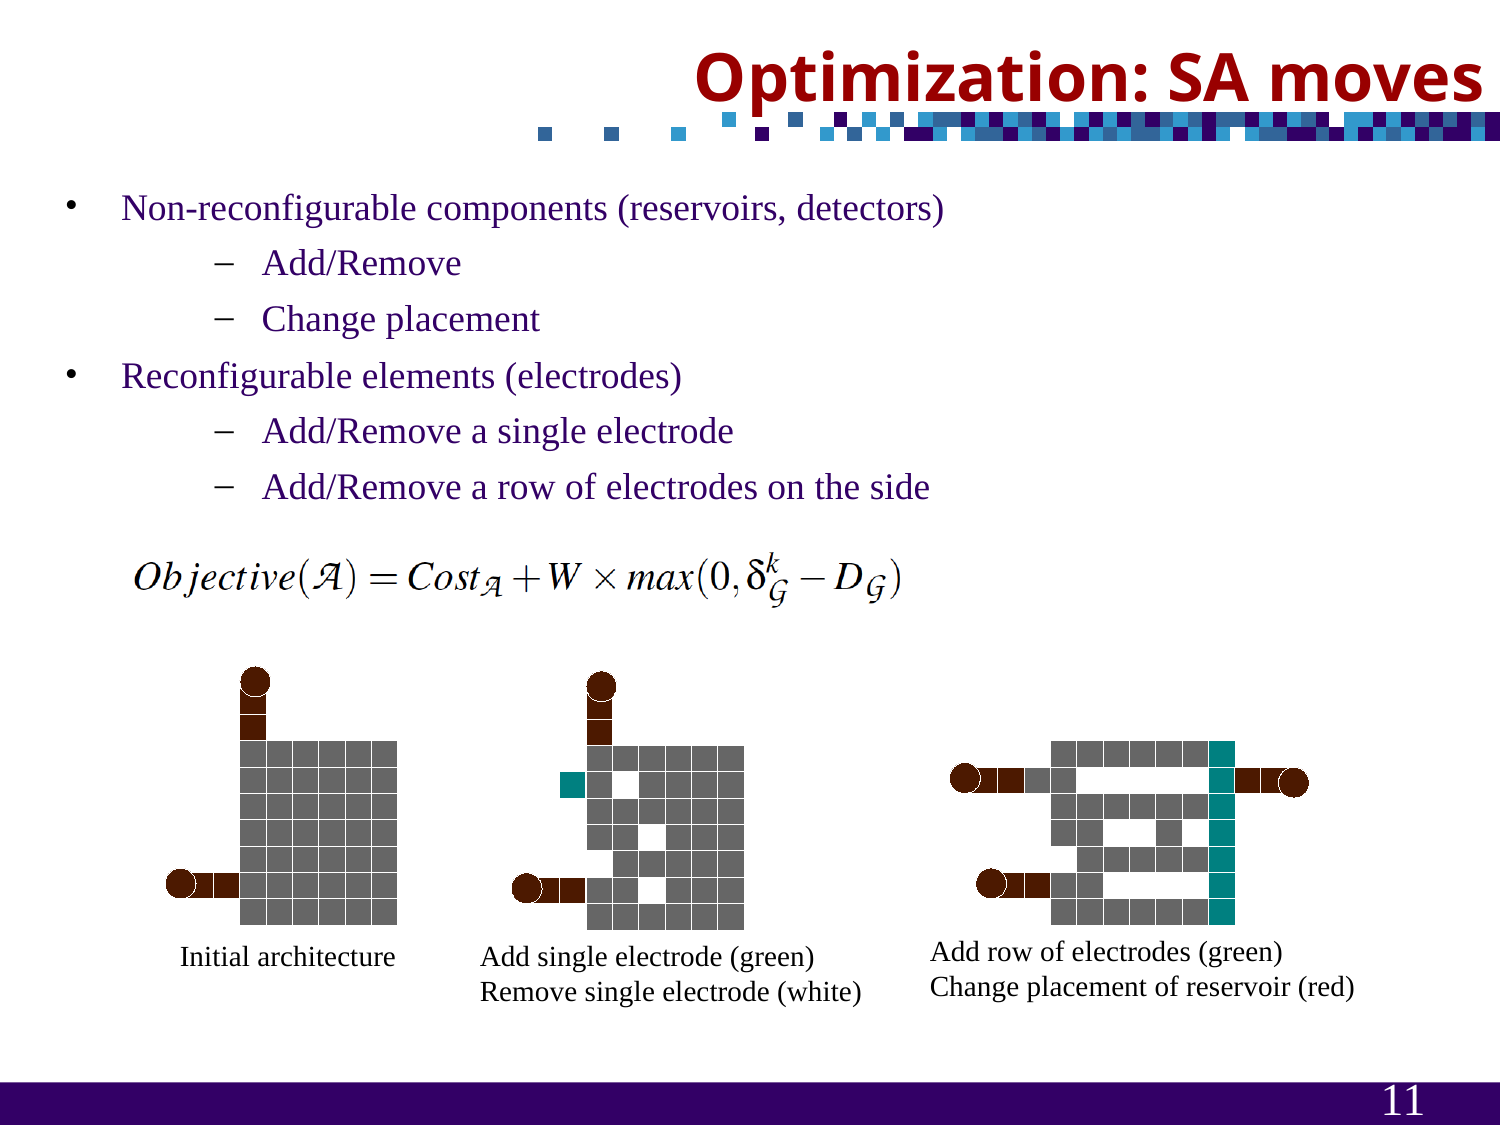

# Optimization: SA moves
Non-reconfigurable components (reservoirs, detectors)
Add/Remove
Change placement
Reconfigurable elements (electrodes)
Add/Remove a single electrode
Add/Remove a row of electrodes on the side
Add row of electrodes (green)
Change placement of reservoir (red)
Initial architecture
Add single electrode (green)
Remove single electrode (white)